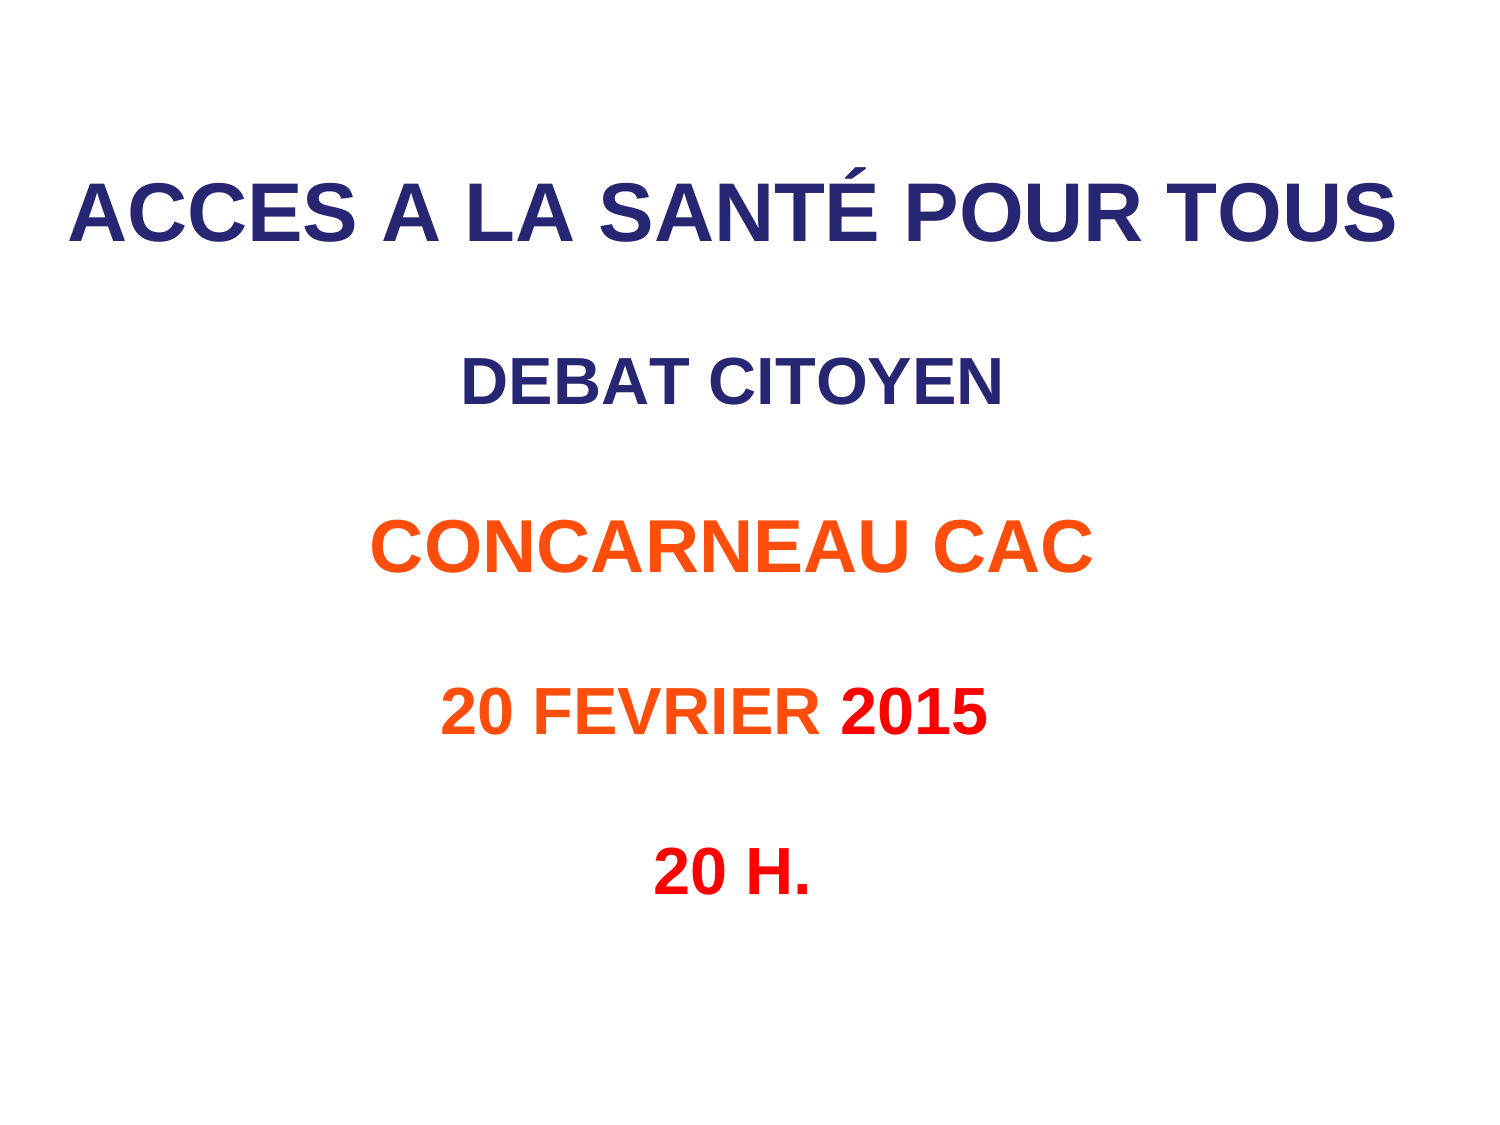

ACCES A LA SANTÉ POUR TOUS
DEBAT CITOYEN
CONCARNEAU CAC
20 FEVRIER 2015
20 H.